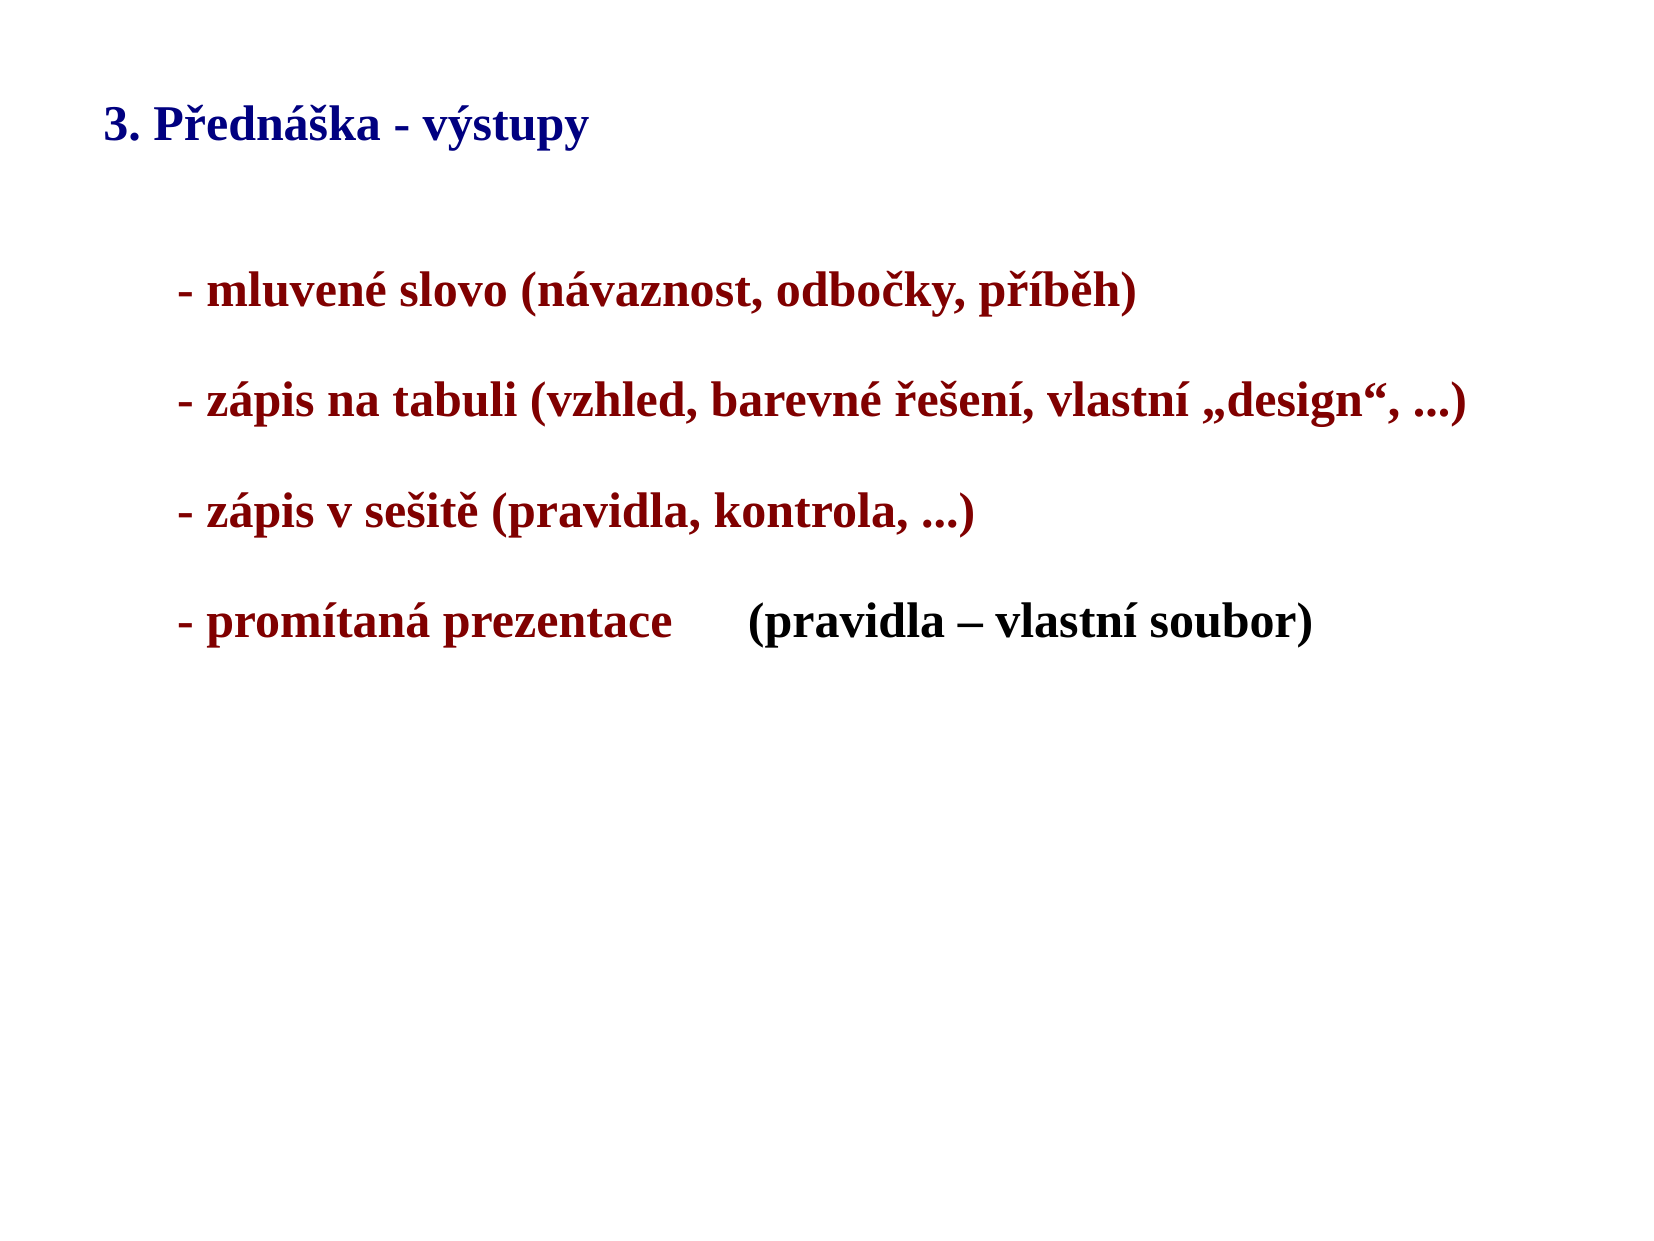

3. Přednáška - výstupy
	- mluvené slovo (návaznost, odbočky, příběh)
	- zápis na tabuli (vzhled, barevné řešení, vlastní „design“, ...)
	- zápis v sešitě (pravidla, kontrola, ...)
	- promítaná prezentace (pravidla – vlastní soubor)